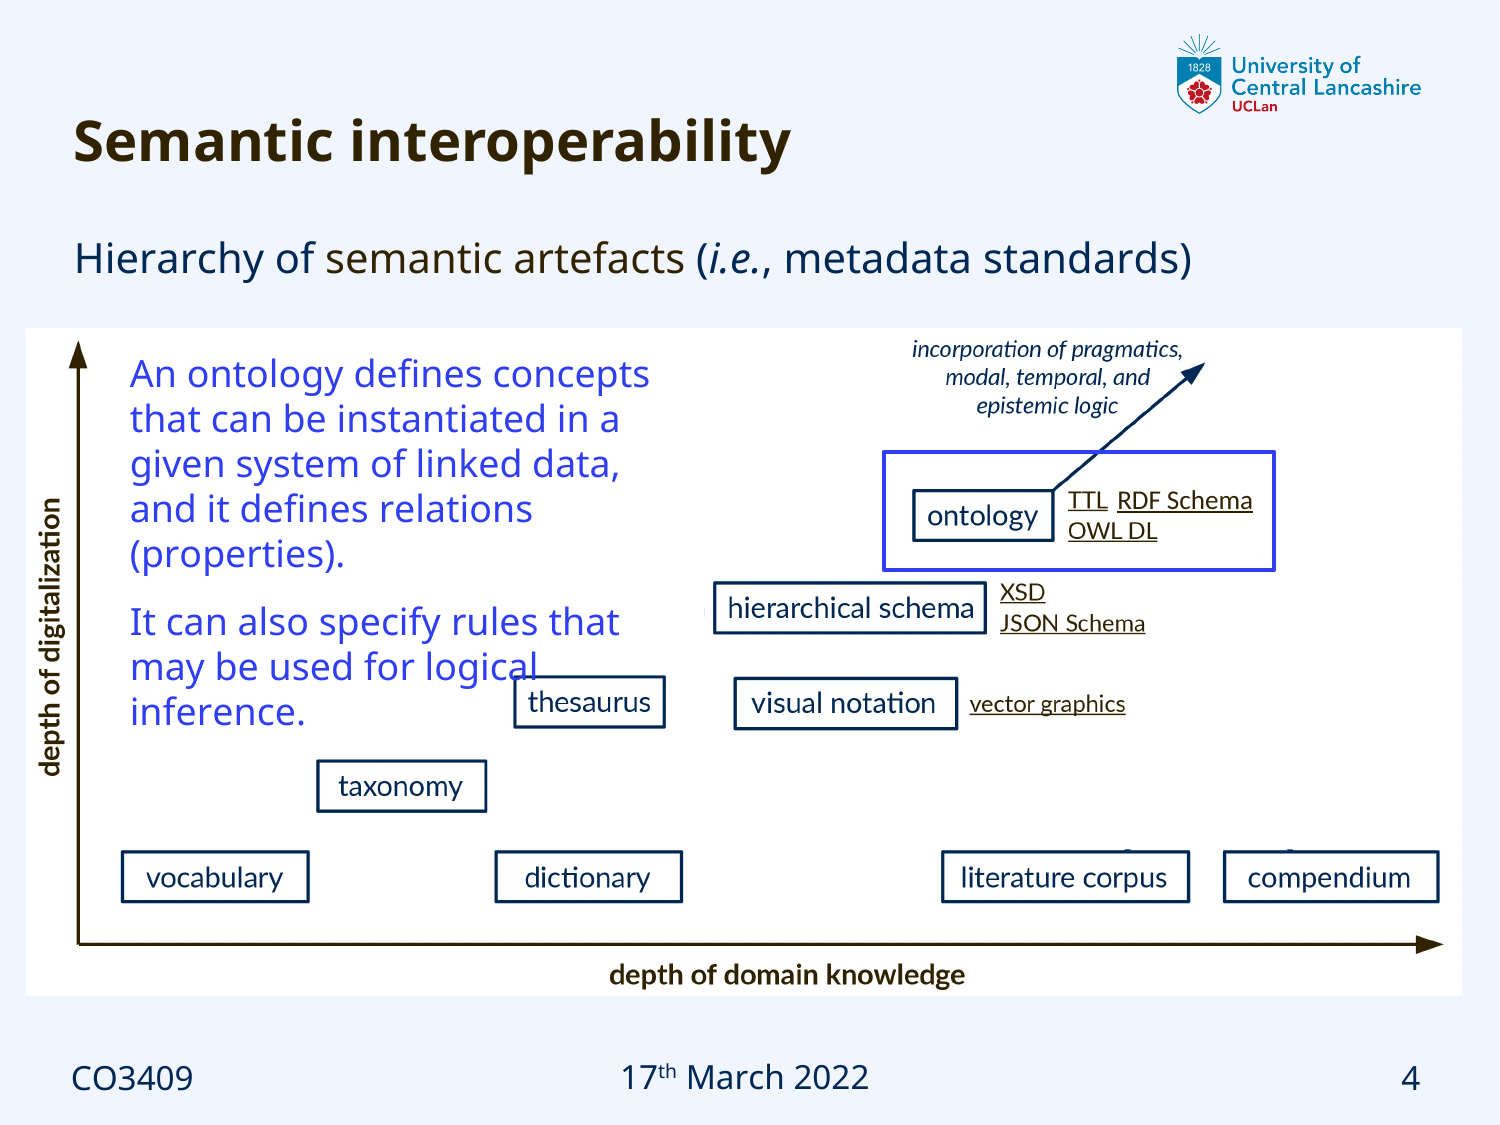

# Semantic interoperability
Hierarchy of semantic artefacts (i.e., metadata standards)
An ontology defines concepts that can be instantiated in a given system of linked data, and it defines relations (properties).
It can also specify rules that may be used for logical inference.
RDF Schema